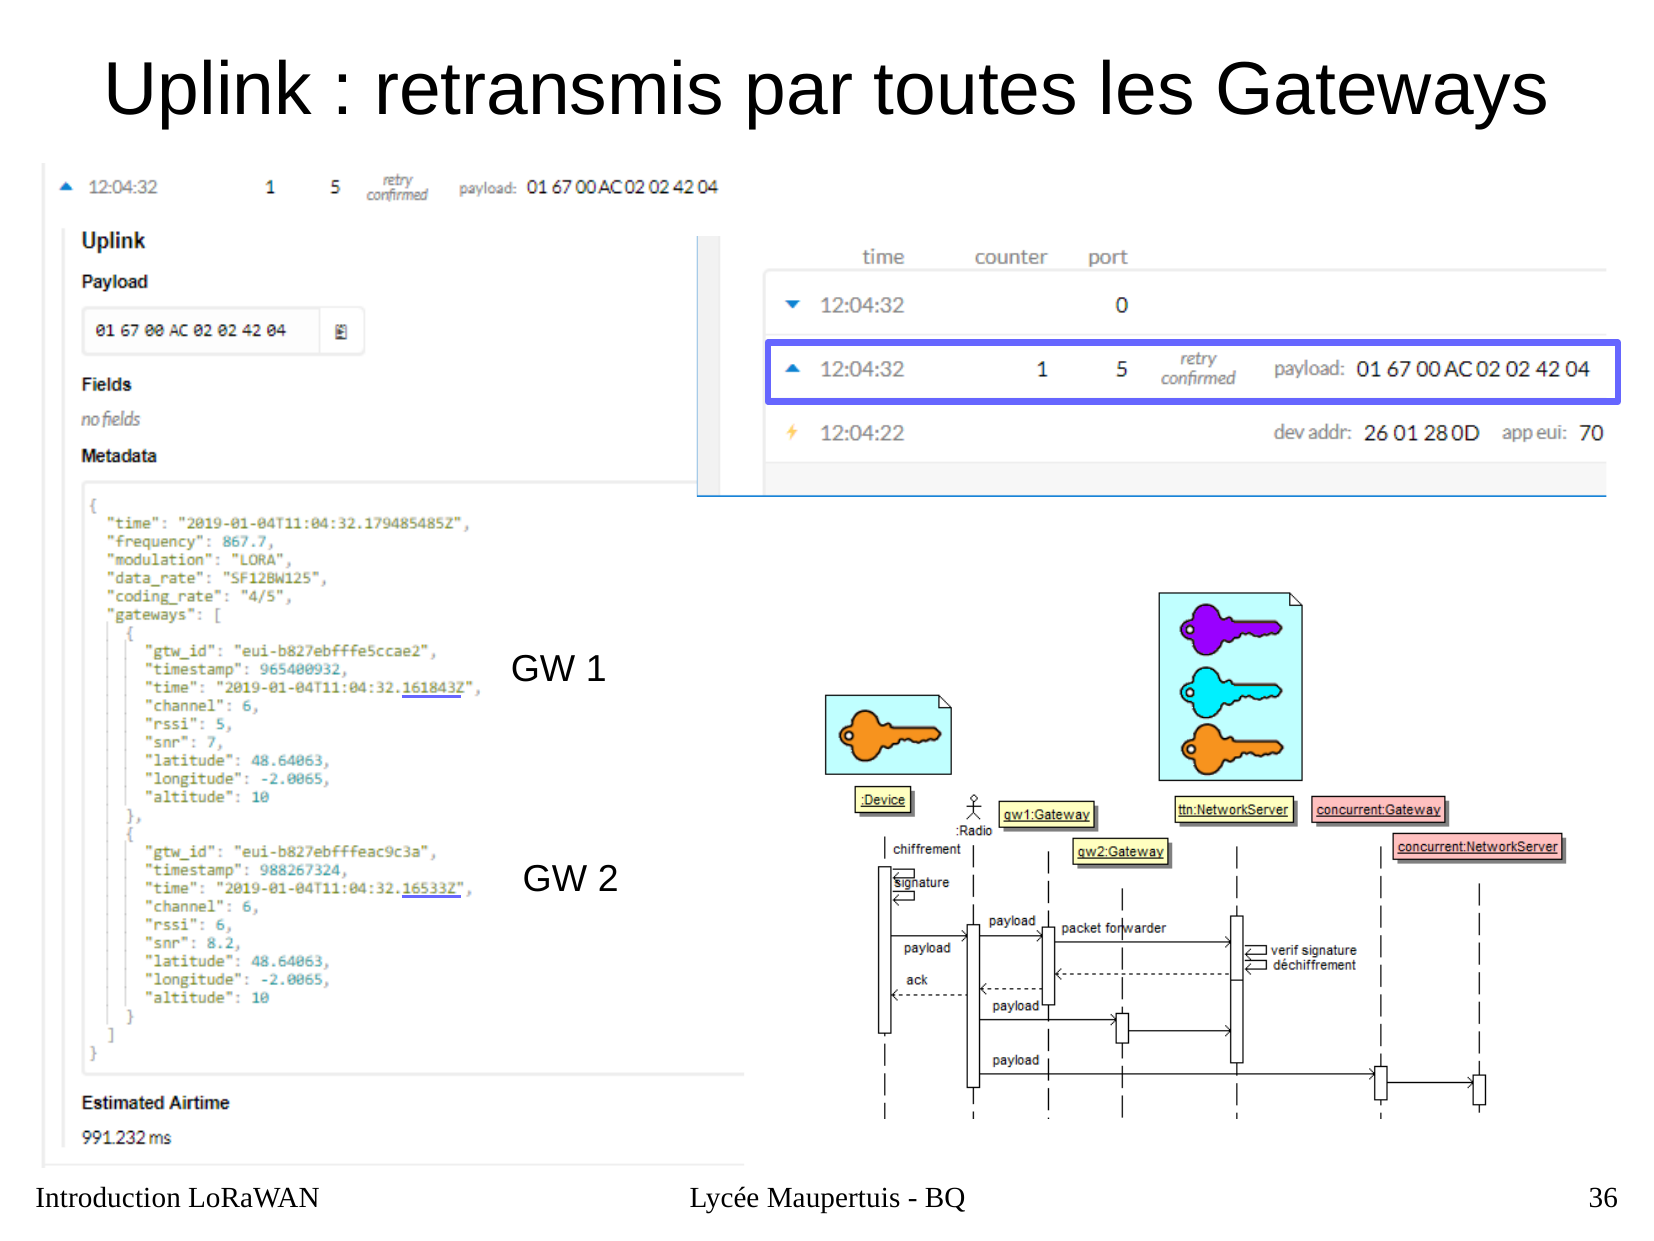

# Uplink : retransmis par toutes les Gateways
GW 1
GW 2
Introduction LoRaWAN
Lycée Maupertuis - BQ
36